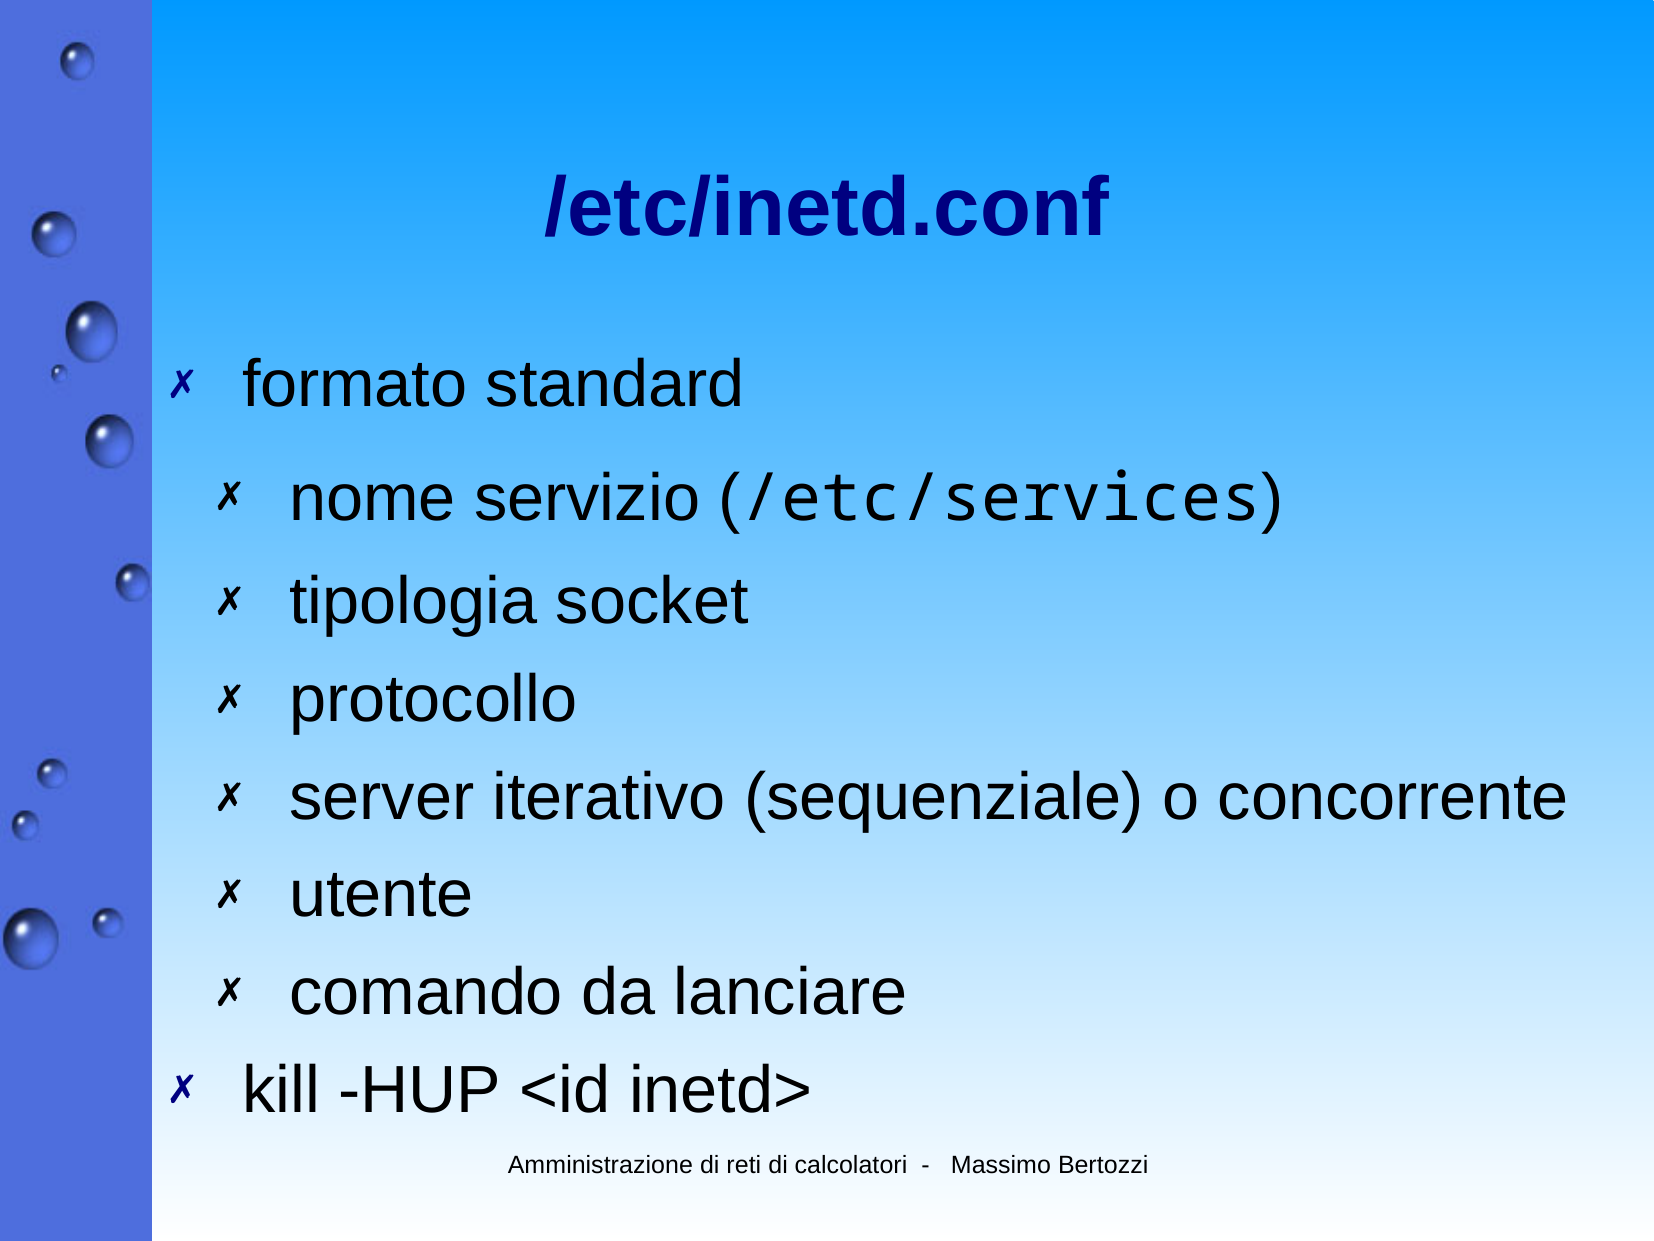

# /etc/inetd.conf
formato standard
nome servizio (/etc/services)
tipologia socket
protocollo
server iterativo (sequenziale) o concorrente
utente
comando da lanciare
kill -HUP <id inetd>